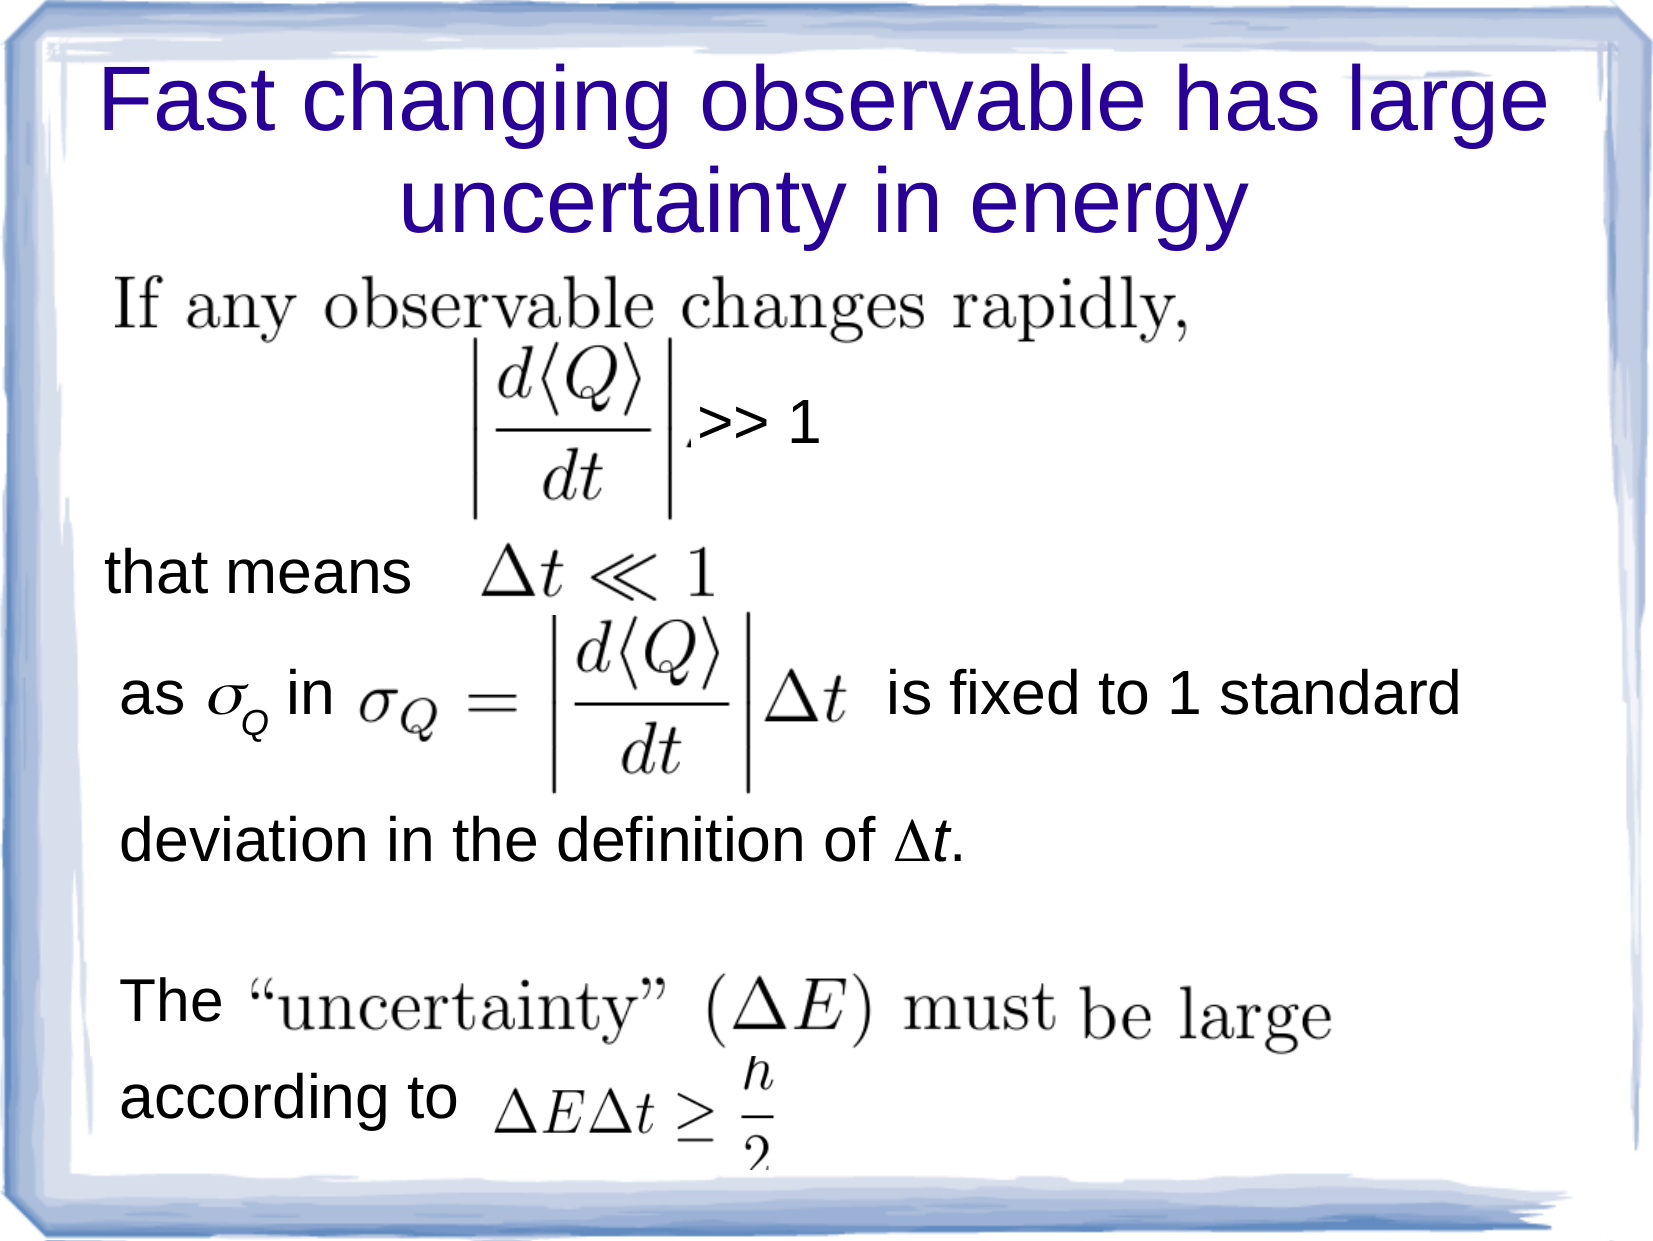

# Fast changing observable has large uncertainty in energy
>> 1
that means
as sQ in is fixed to 1 standard
deviation in the definition of Dt.
The
The
according to